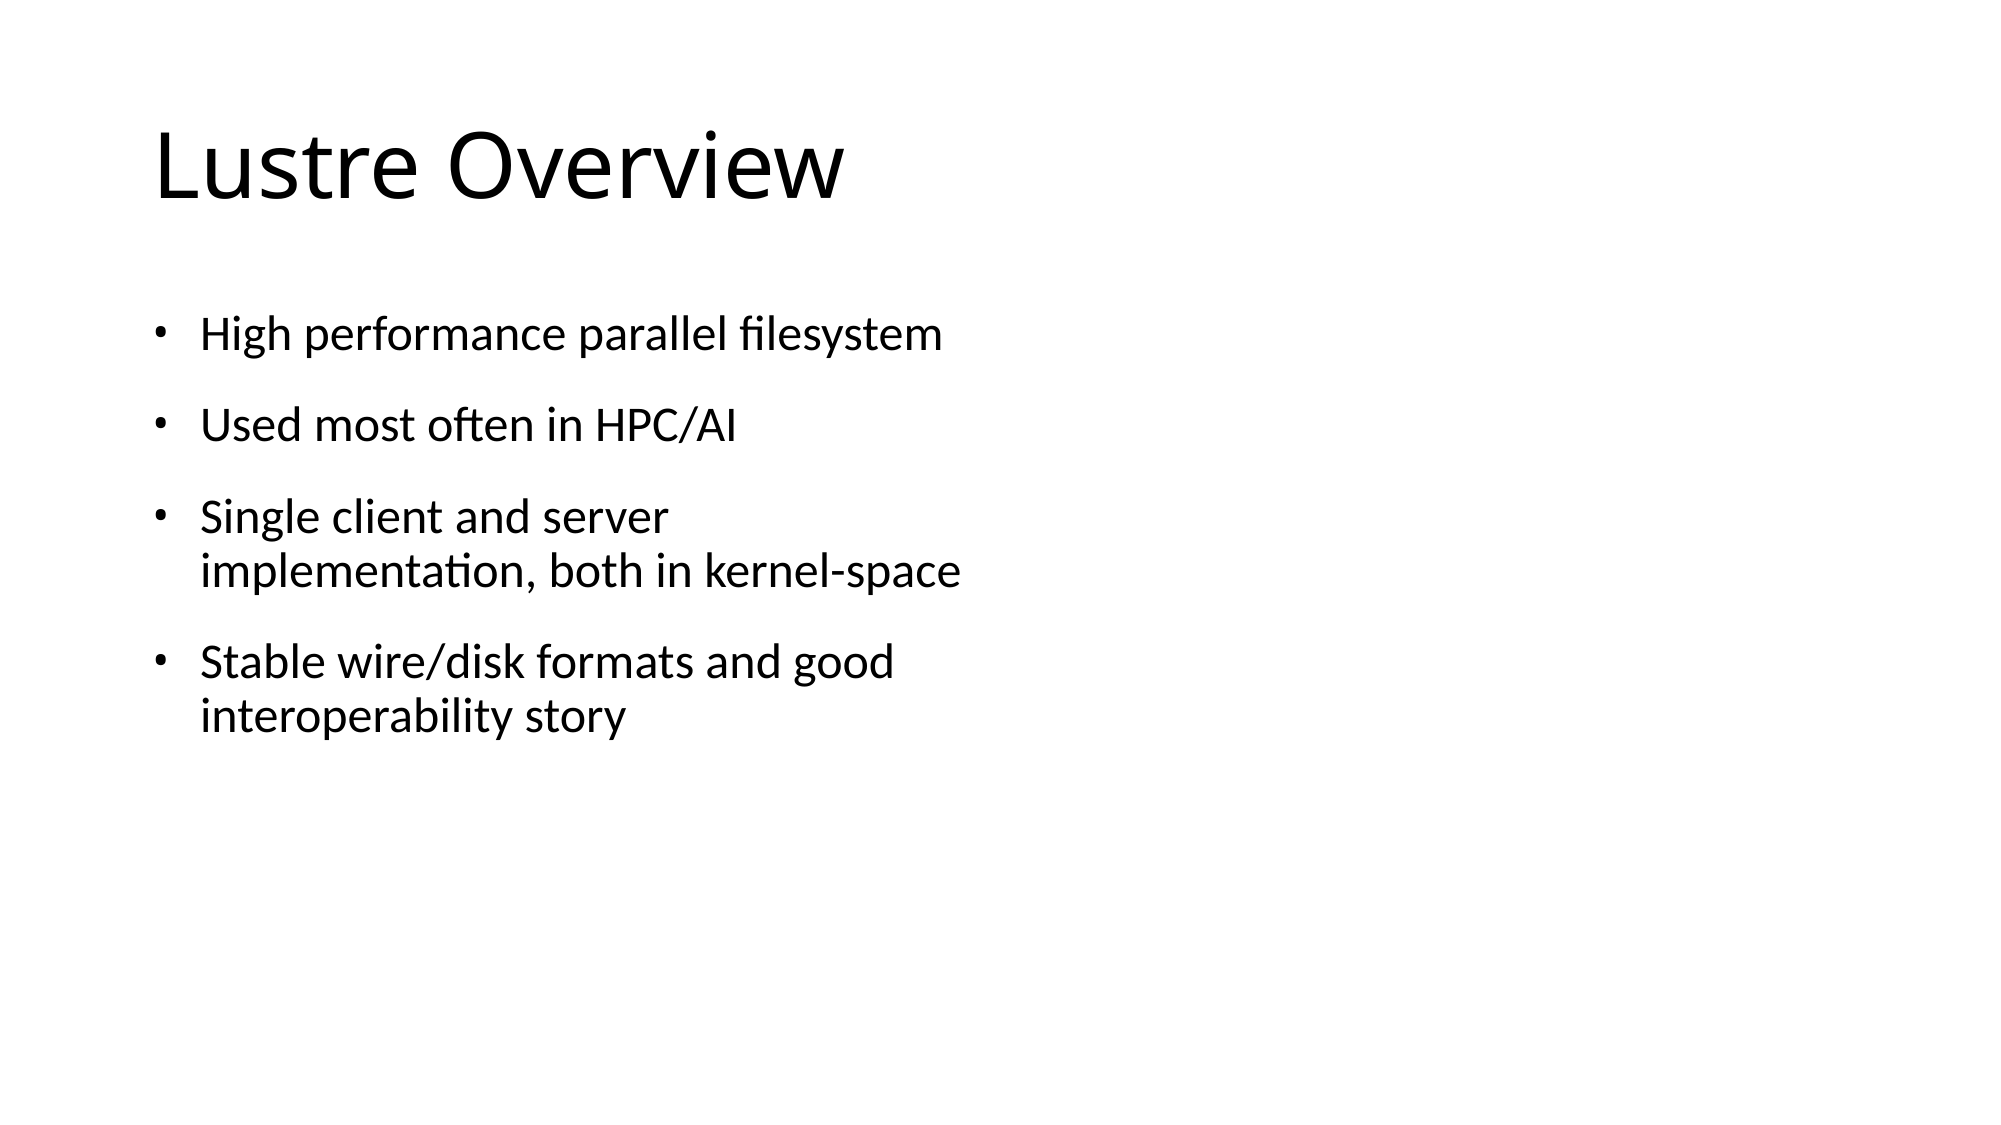

# Lustre Overview
High performance parallel filesystem
Used most often in HPC/AI
Single client and server implementation, both in kernel-space
Stable wire/disk formats and good interoperability story